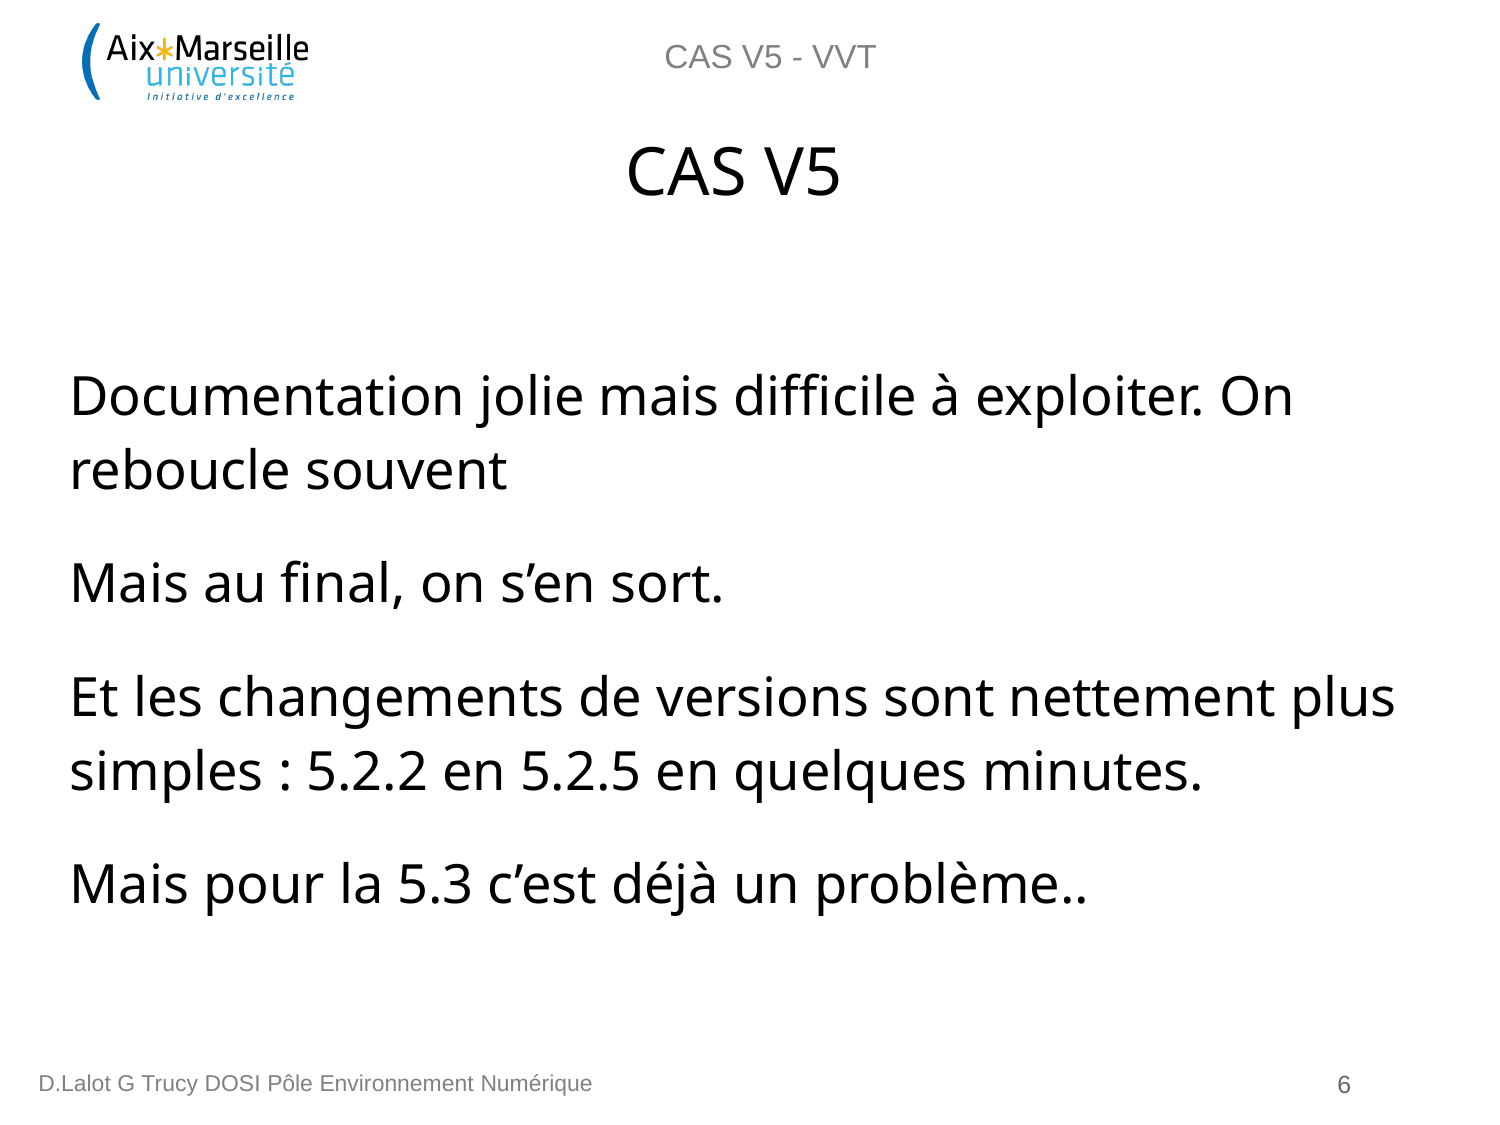

# CAS V5
Documentation jolie mais difficile à exploiter. On reboucle souvent
Mais au final, on s’en sort.
Et les changements de versions sont nettement plus simples : 5.2.2 en 5.2.5 en quelques minutes.
Mais pour la 5.3 c’est déjà un problème..